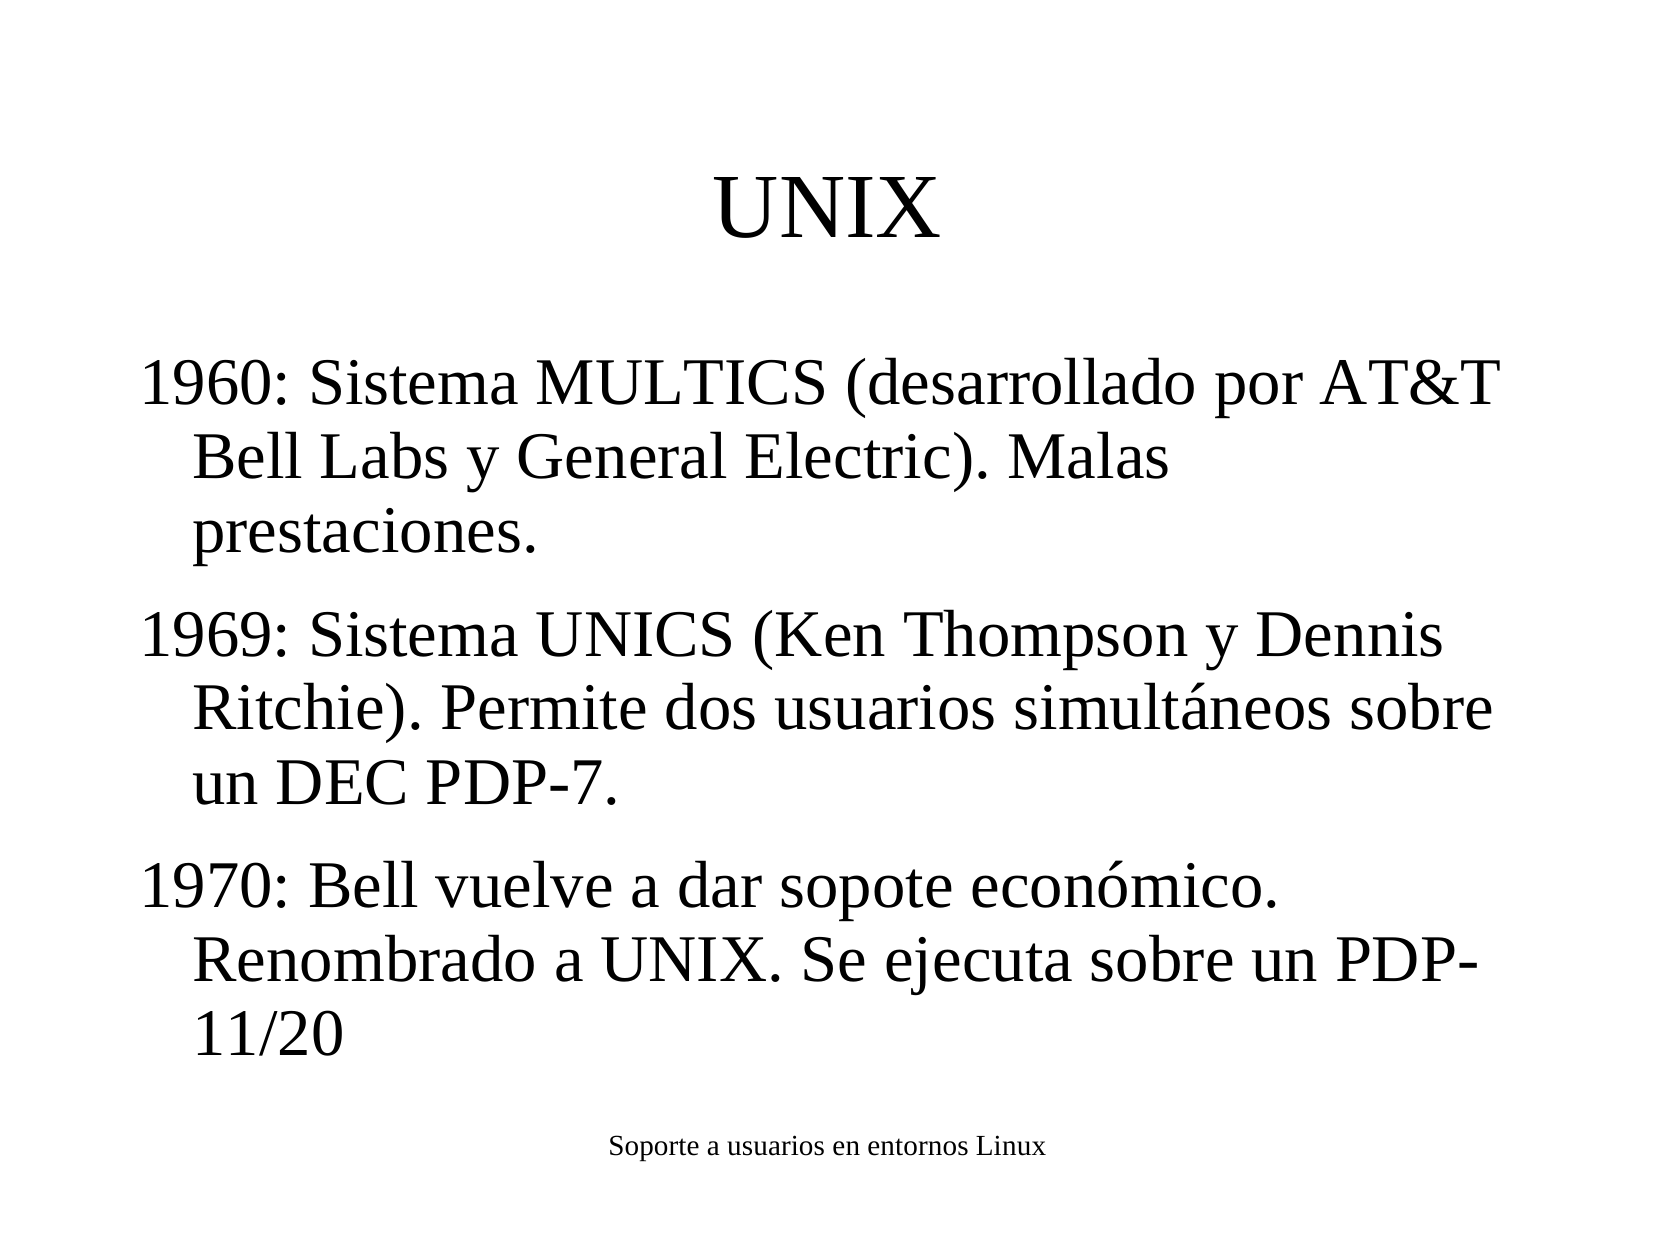

# UNIX
1960: Sistema MULTICS (desarrollado por AT&T Bell Labs y General Electric). Malas prestaciones.
1969: Sistema UNICS (Ken Thompson y Dennis Ritchie). Permite dos usuarios simultáneos sobre un DEC PDP-7.
1970: Bell vuelve a dar sopote económico. Renombrado a UNIX. Se ejecuta sobre un PDP-11/20